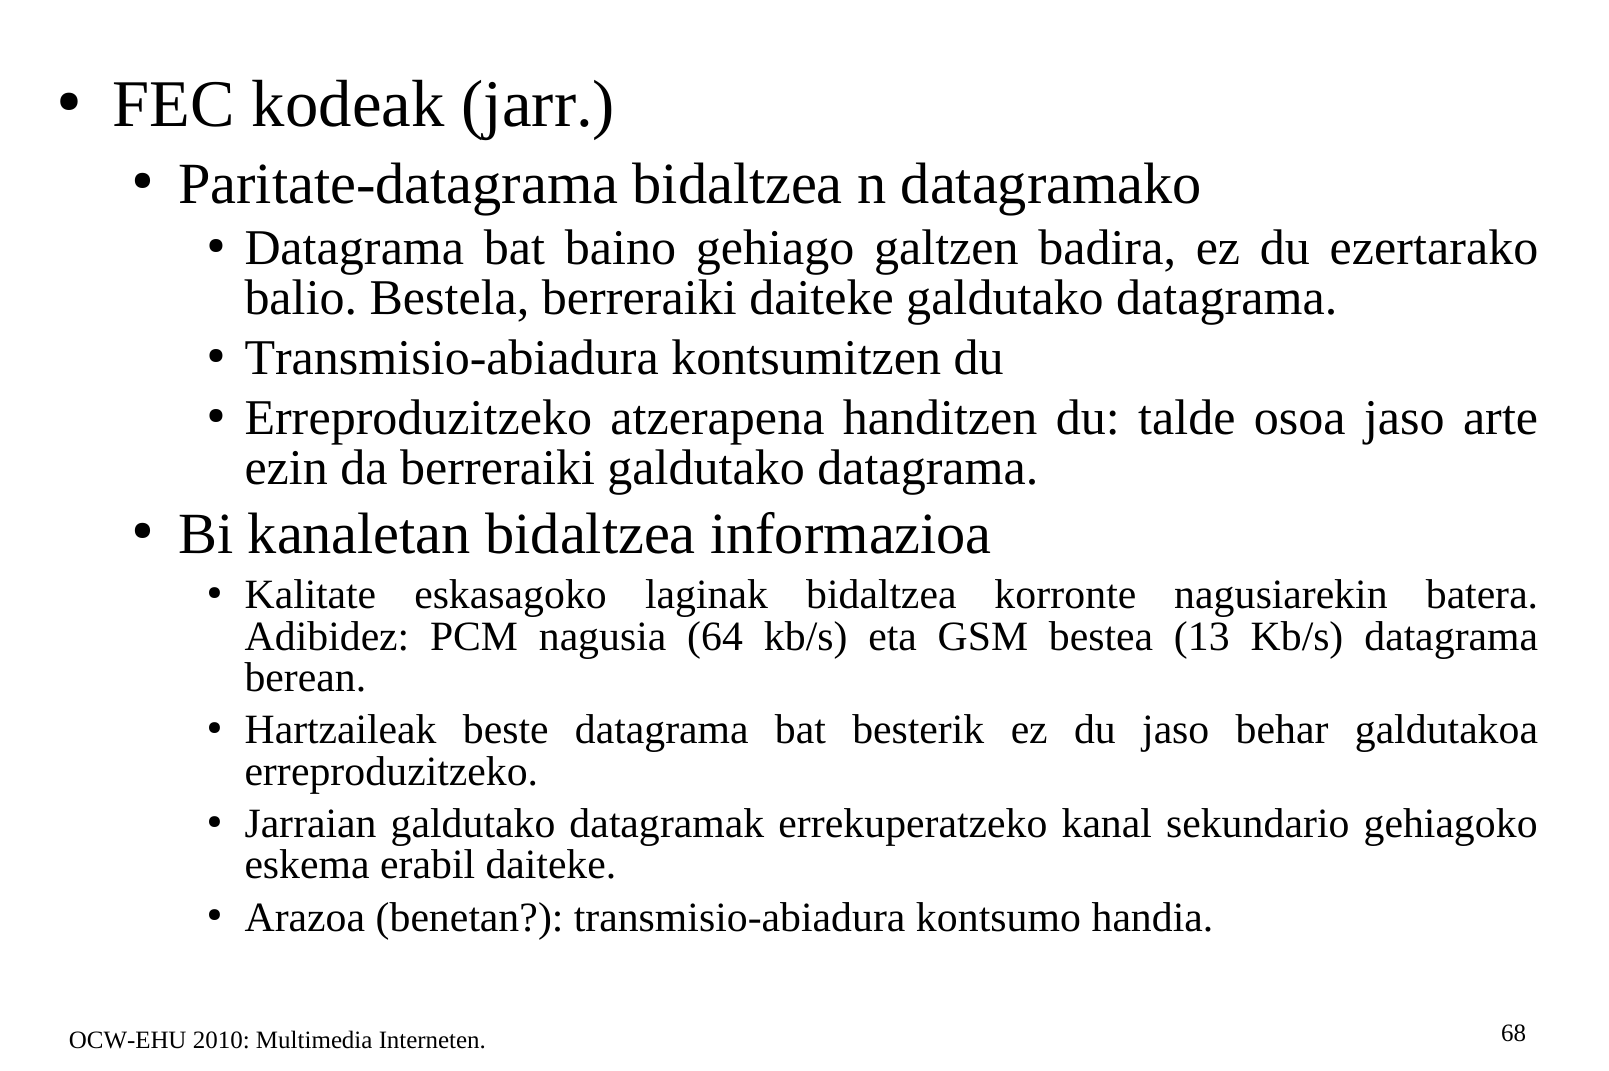

# FEC kodeak (jarr.)
Paritate-datagrama bidaltzea n datagramako
Datagrama bat baino gehiago galtzen badira, ez du ezertarako balio. Bestela, berreraiki daiteke galdutako datagrama.
Transmisio-abiadura kontsumitzen du
Erreproduzitzeko atzerapena handitzen du: talde osoa jaso arte ezin da berreraiki galdutako datagrama.
Bi kanaletan bidaltzea informazioa
Kalitate eskasagoko laginak bidaltzea korronte nagusiarekin batera. Adibidez: PCM nagusia (64 kb/s) eta GSM bestea (13 Kb/s) datagrama berean.
Hartzaileak beste datagrama bat besterik ez du jaso behar galdutakoa erreproduzitzeko.
Jarraian galdutako datagramak errekuperatzeko kanal sekundario gehiagoko eskema erabil daiteke.
Arazoa (benetan?): transmisio-abiadura kontsumo handia.
68